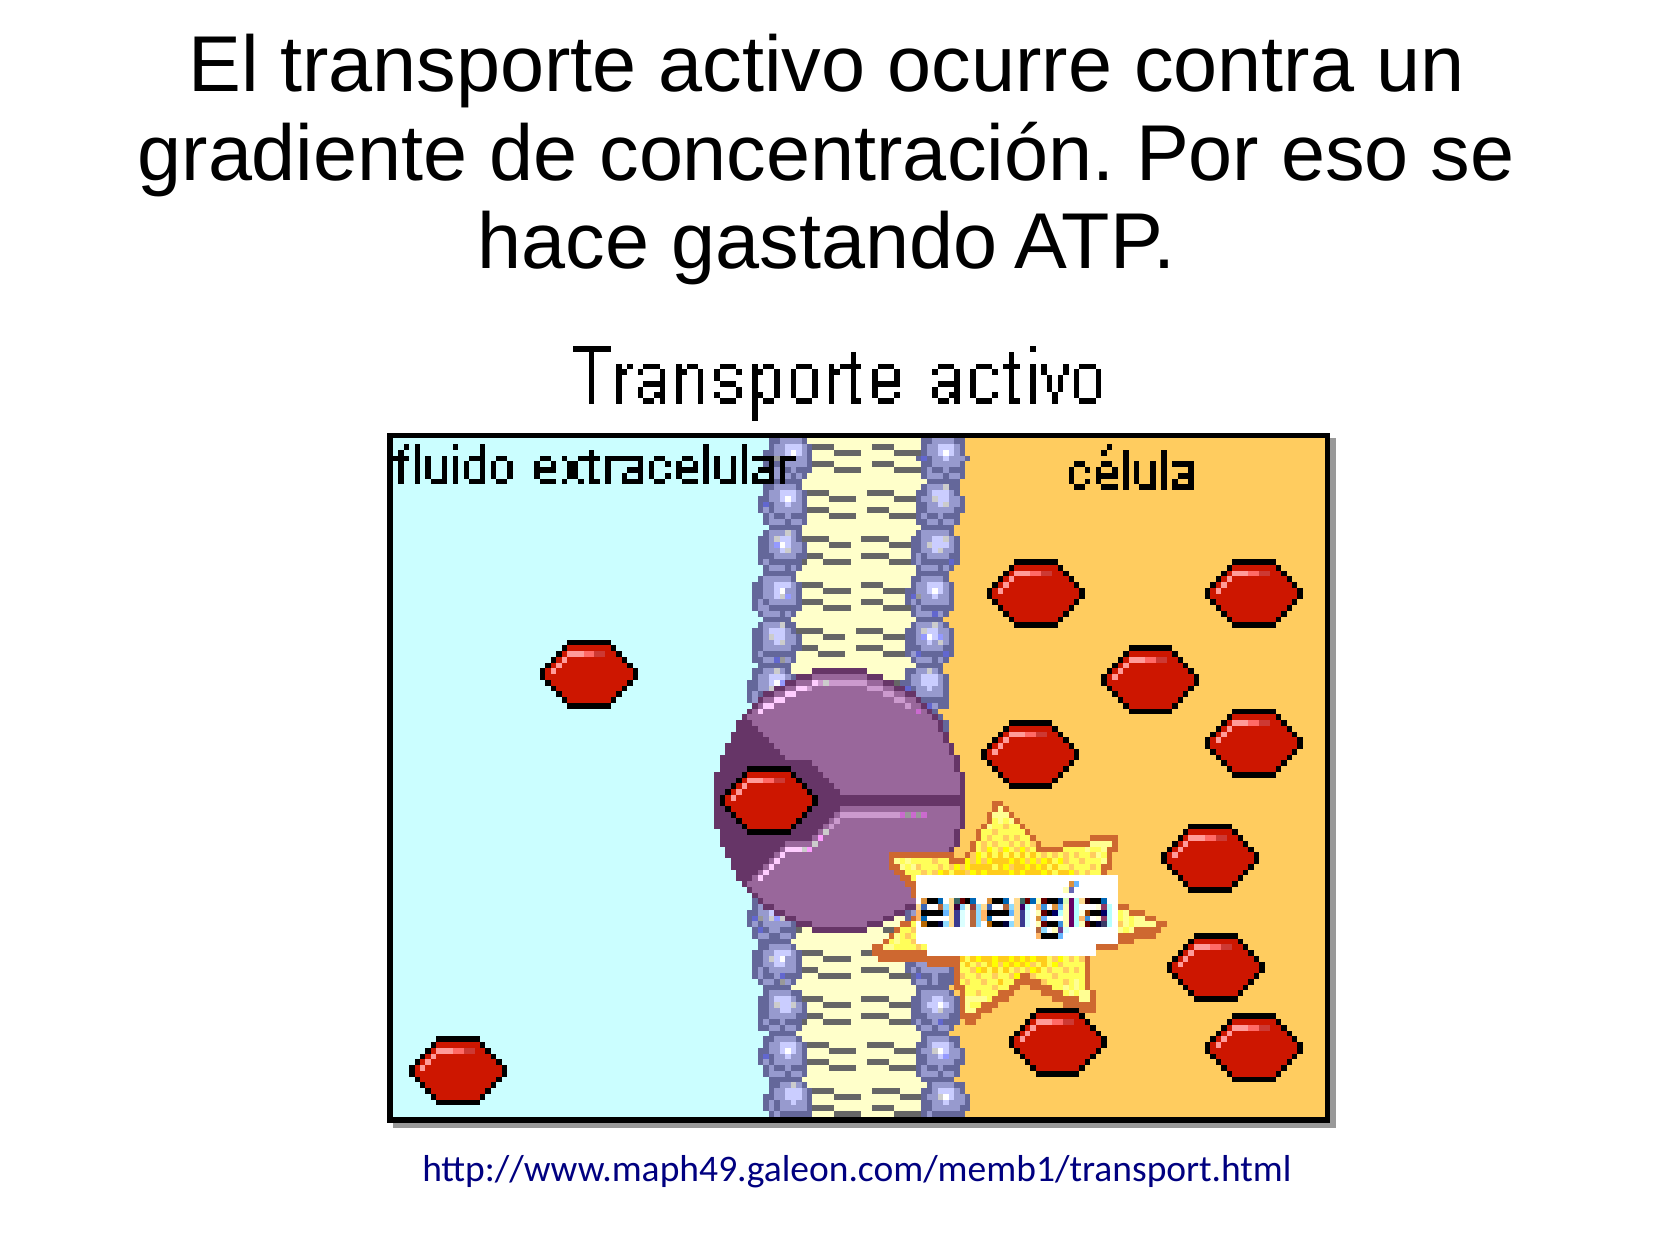

# El transporte activo ocurre contra un gradiente de concentración. Por eso se hace gastando ATP.
http://www.maph49.galeon.com/memb1/transport.html